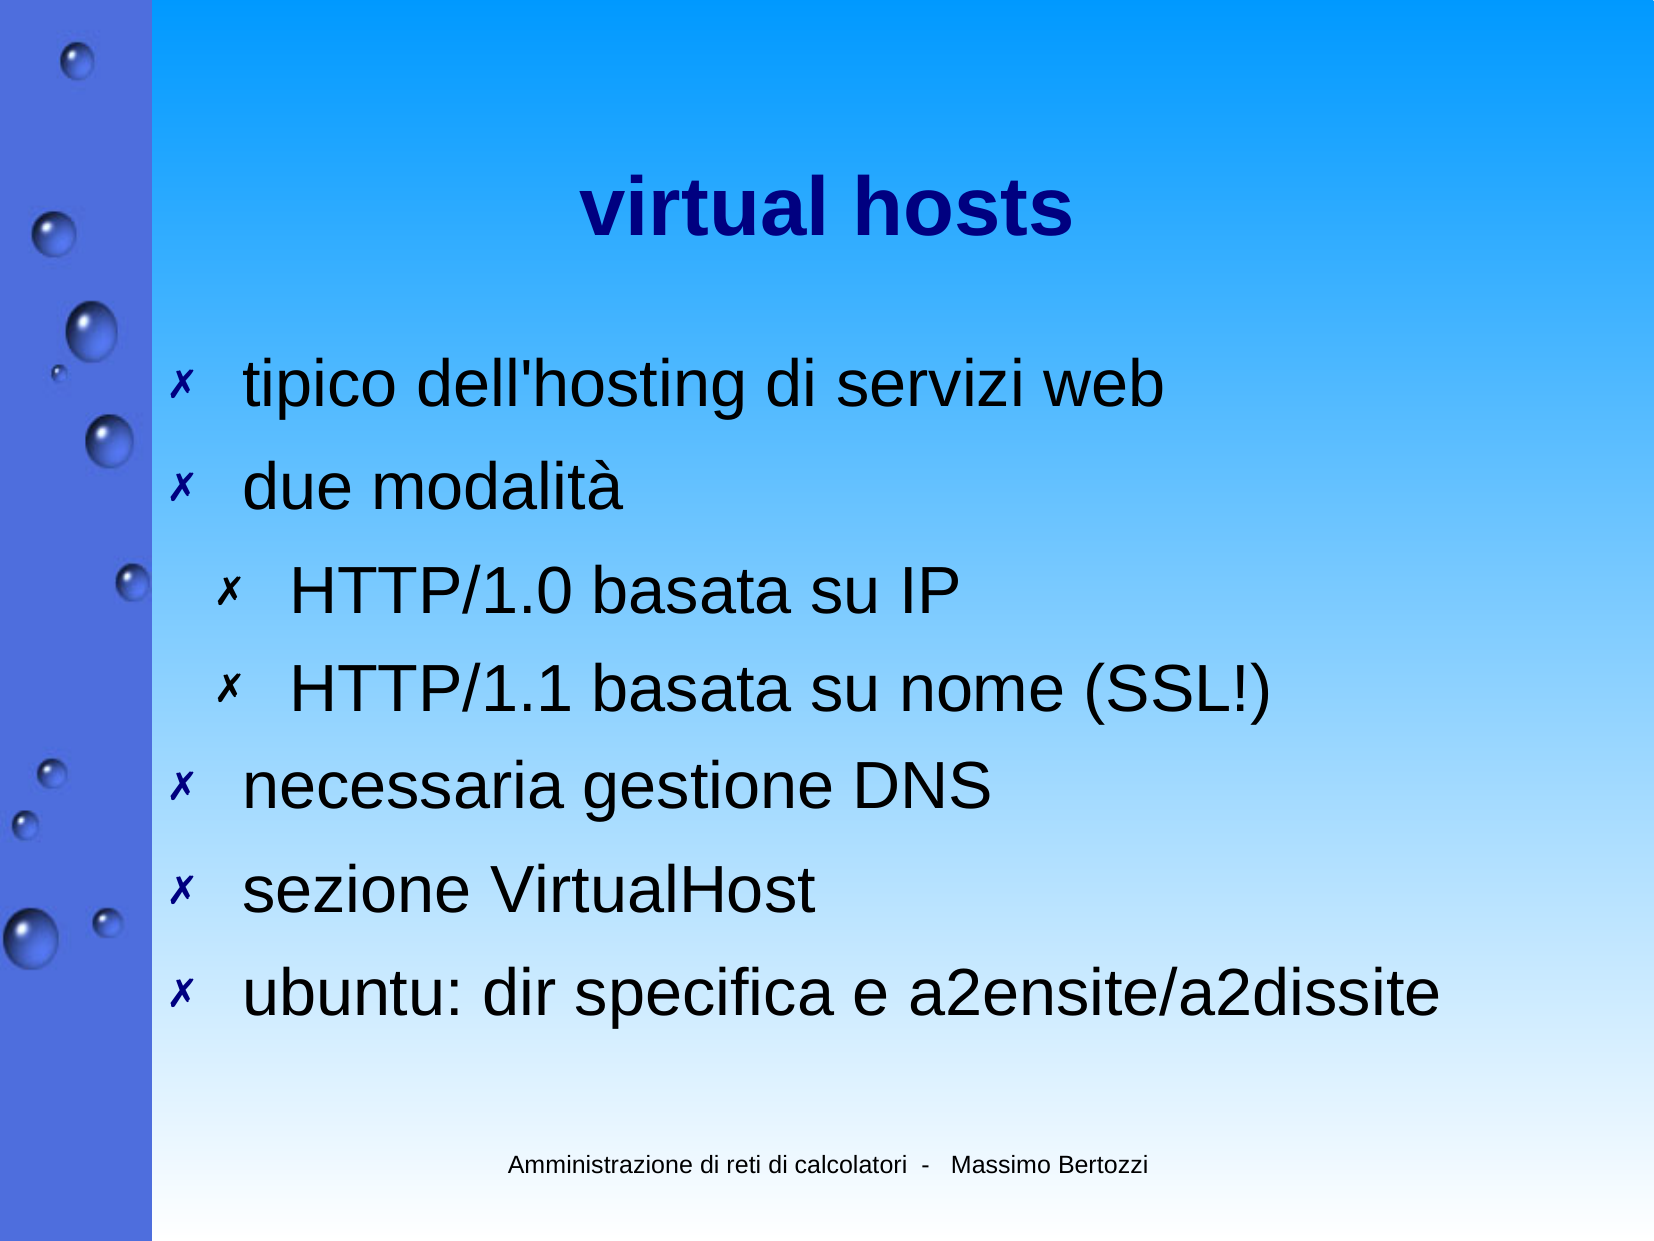

# virtual hosts
tipico dell'hosting di servizi web
due modalità
HTTP/1.0 basata su IP
HTTP/1.1 basata su nome (SSL!)
necessaria gestione DNS
sezione VirtualHost
ubuntu: dir specifica e a2ensite/a2dissite